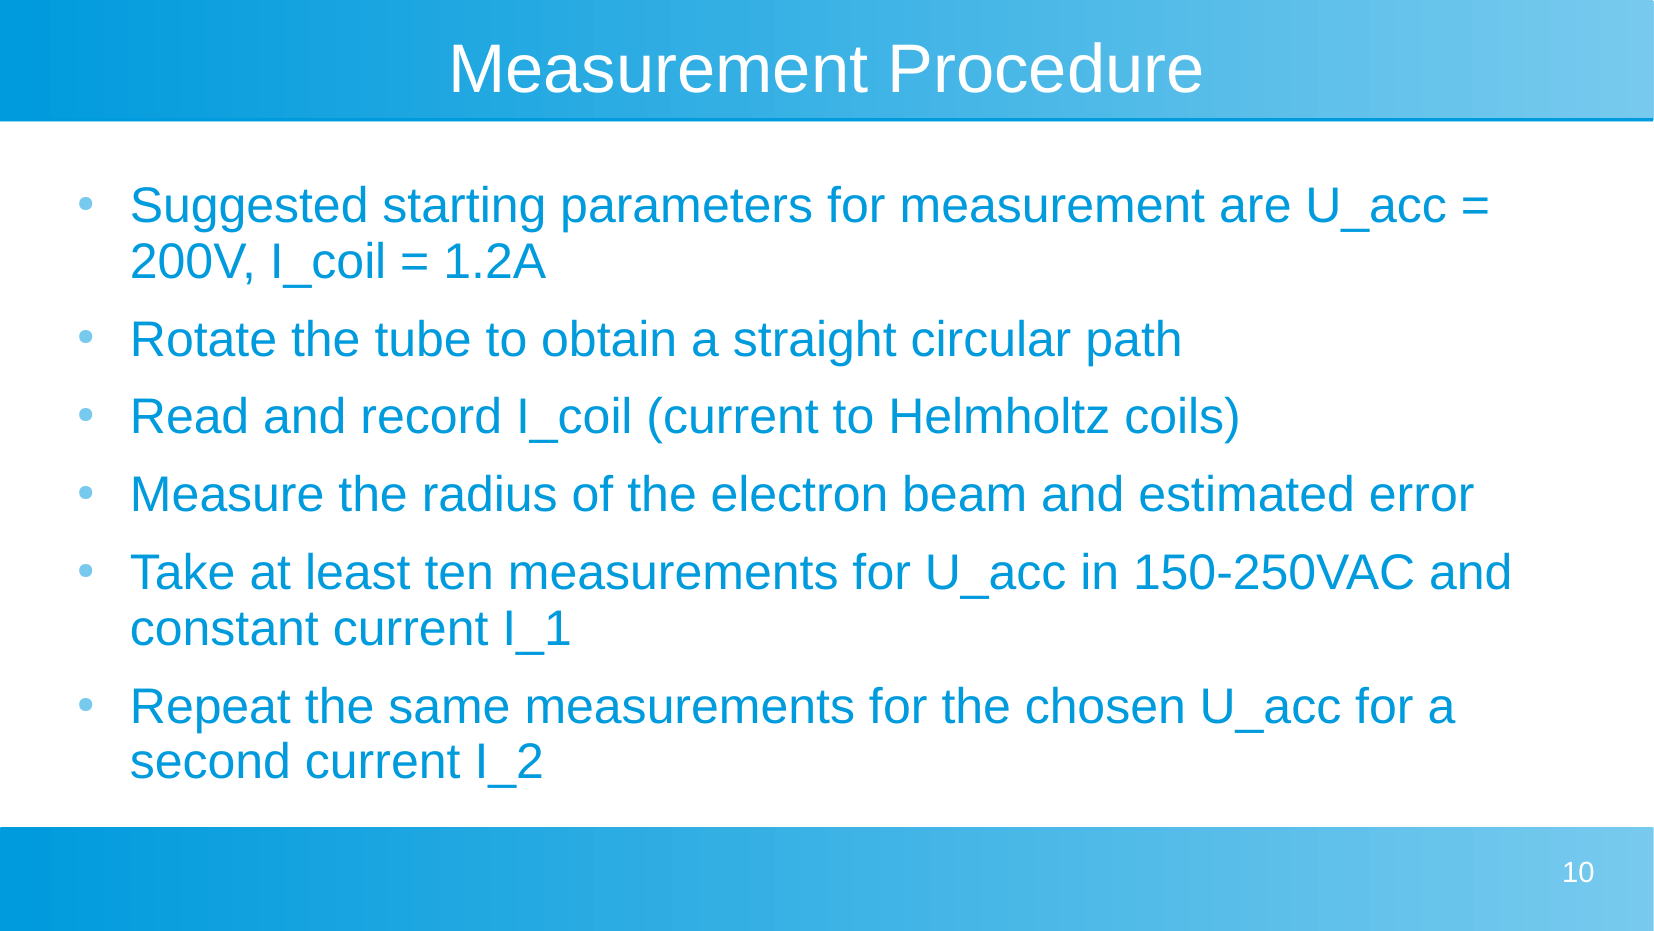

# Measurement Procedure
Suggested starting parameters for measurement are U_acc = 200V, I_coil = 1.2A
Rotate the tube to obtain a straight circular path
Read and record I_coil (current to Helmholtz coils)
Measure the radius of the electron beam and estimated error
Take at least ten measurements for U_acc in 150-250VAC and constant current I_1
Repeat the same measurements for the chosen U_acc for a second current I_2
10